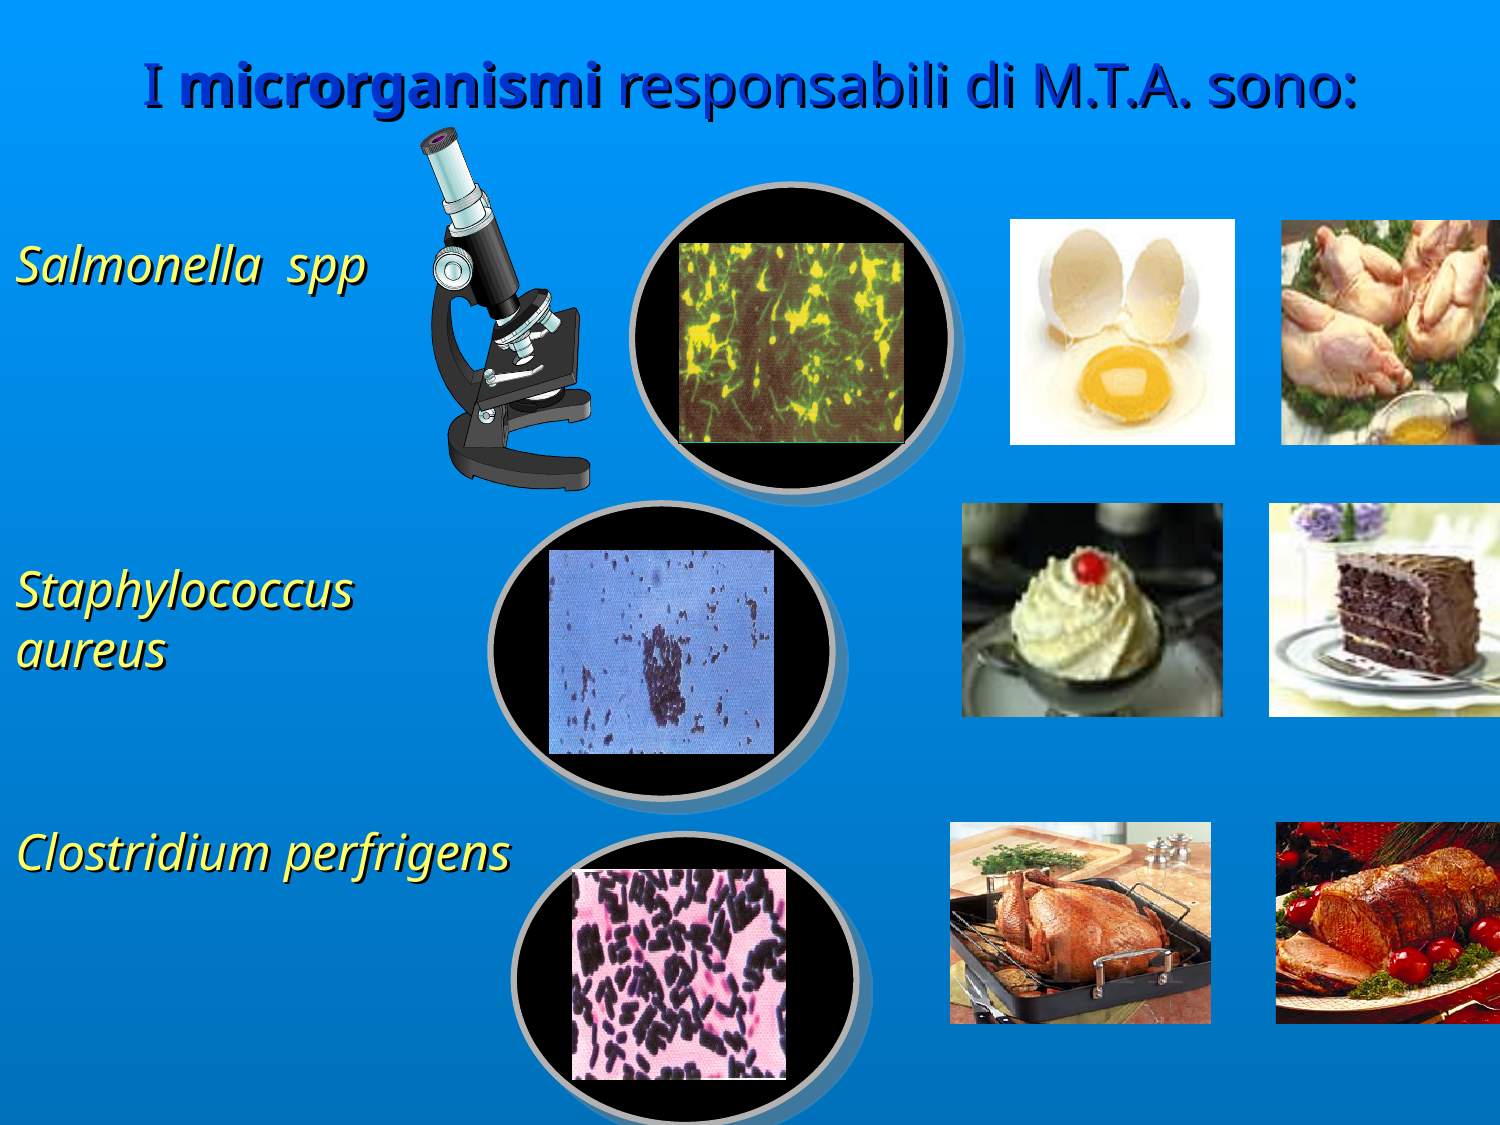

I microrganismi responsabili di M.T.A. sono:
Salmonella spp
Staphylococcus
aureus
Clostridium perfrigens